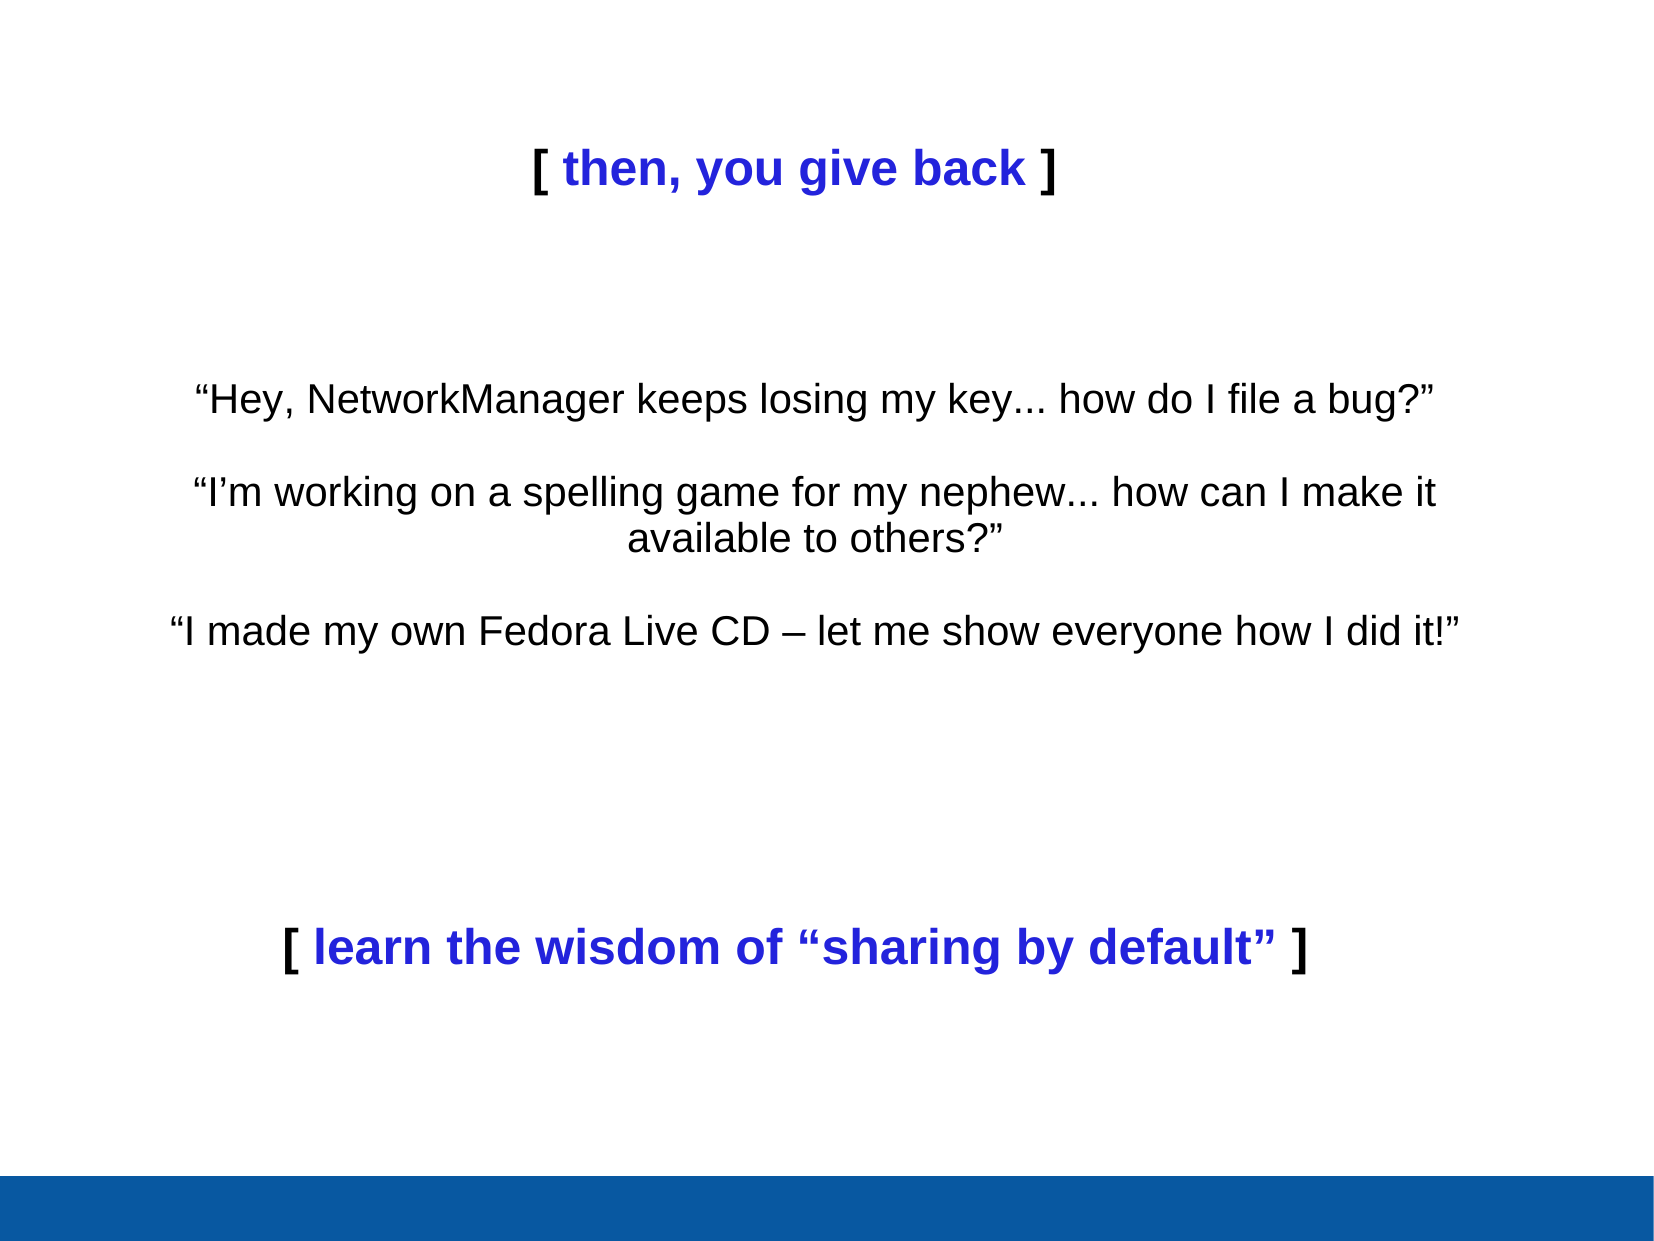

[ then, you give back ]
“Hey, NetworkManager keeps losing my key... how do I file a bug?”
“I’m working on a spelling game for my nephew... how can I make it available to others?”
“I made my own Fedora Live CD – let me show everyone how I did it!”
[ learn the wisdom of “sharing by default” ]